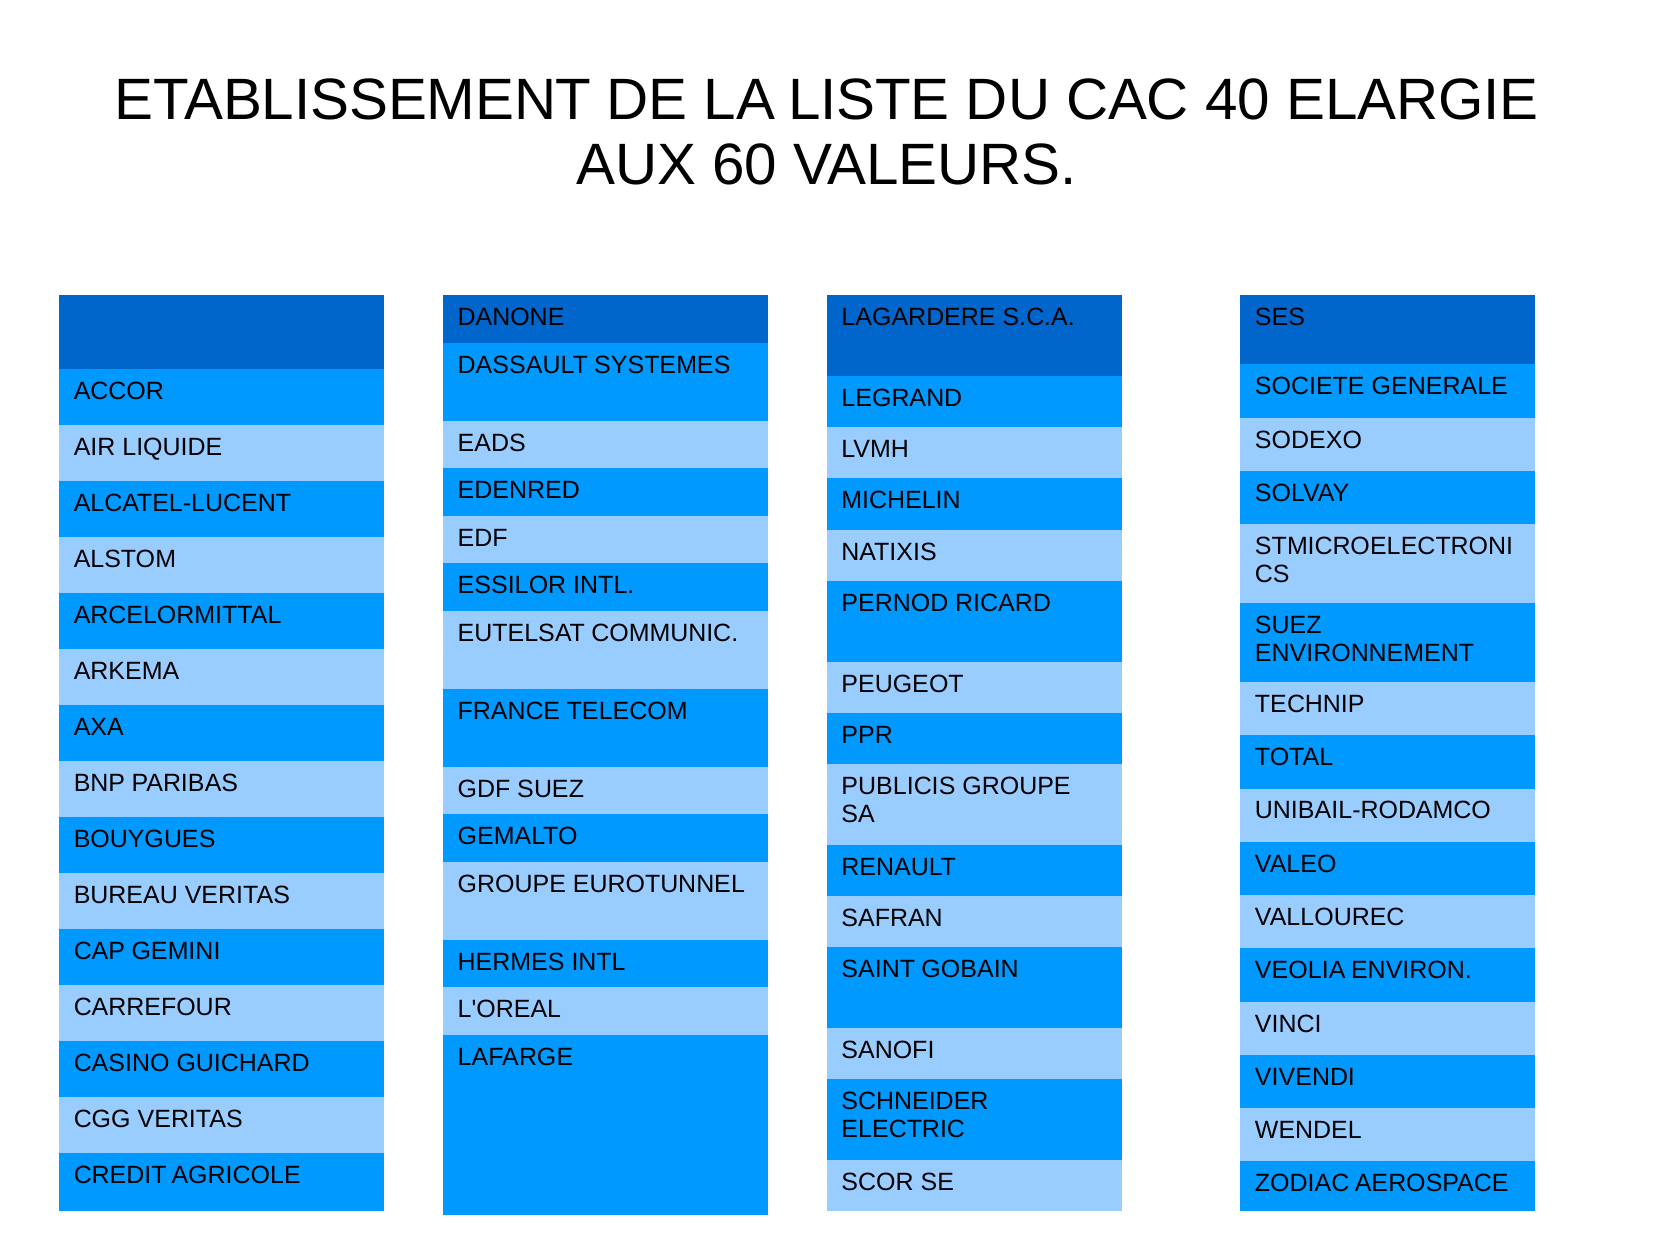

ETABLISSEMENT DE LA LISTE DU CAC 40 ELARGIE AUX 60 VALEURS.
| |
| --- |
| ACCOR |
| AIR LIQUIDE |
| ALCATEL-LUCENT |
| ALSTOM |
| ARCELORMITTAL |
| ARKEMA |
| AXA |
| BNP PARIBAS |
| BOUYGUES |
| BUREAU VERITAS |
| CAP GEMINI |
| CARREFOUR |
| CASINO GUICHARD |
| CGG VERITAS |
| CREDIT AGRICOLE |
| DANONE |
| --- |
| DASSAULT SYSTEMES |
| EADS |
| EDENRED |
| EDF |
| ESSILOR INTL. |
| EUTELSAT COMMUNIC. |
| FRANCE TELECOM |
| GDF SUEZ |
| GEMALTO |
| GROUPE EUROTUNNEL |
| HERMES INTL |
| L'OREAL |
| LAFARGE |
| LAGARDERE S.C.A. |
| --- |
| LEGRAND |
| LVMH |
| MICHELIN |
| NATIXIS |
| PERNOD RICARD |
| PEUGEOT |
| PPR |
| PUBLICIS GROUPE SA |
| RENAULT |
| SAFRAN |
| SAINT GOBAIN |
| SANOFI |
| SCHNEIDER ELECTRIC |
| SCOR SE |
| SES |
| --- |
| SOCIETE GENERALE |
| SODEXO |
| SOLVAY |
| STMICROELECTRONICS |
| SUEZ ENVIRONNEMENT |
| TECHNIP |
| TOTAL |
| UNIBAIL-RODAMCO |
| VALEO |
| VALLOUREC |
| VEOLIA ENVIRON. |
| VINCI |
| VIVENDI |
| WENDEL |
| ZODIAC AEROSPACE |